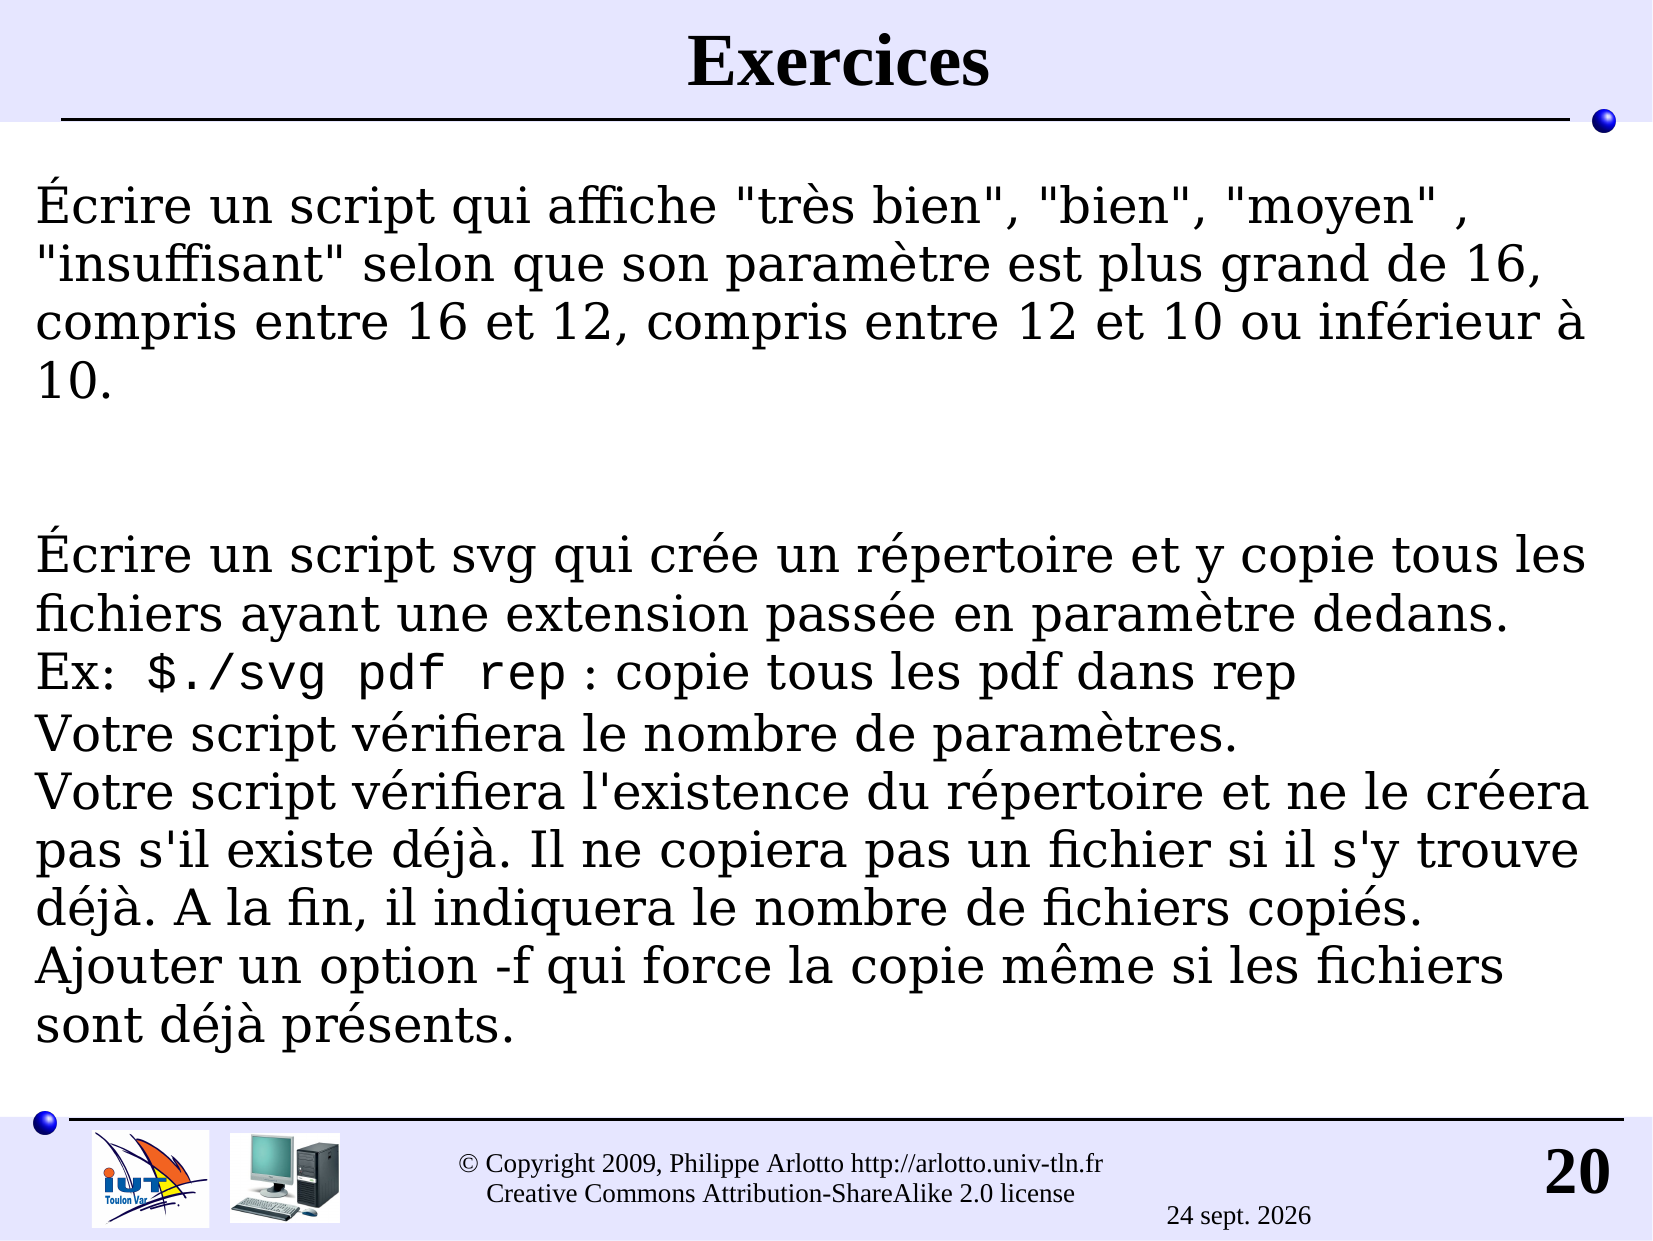

# Exercices
Écrire un script qui affiche "très bien", "bien", "moyen" ,
"insuffisant" selon que son paramètre est plus grand de 16,
compris entre 16 et 12, compris entre 12 et 10 ou inférieur à
10.
Écrire un script svg qui crée un répertoire et y copie tous les
fichiers ayant une extension passée en paramètre dedans.
Ex: $./svg pdf rep : copie tous les pdf dans rep
Votre script vérifiera le nombre de paramètres.
Votre script vérifiera l'existence du répertoire et ne le créera
pas s'il existe déjà. Il ne copiera pas un fichier si il s'y trouve
déjà. A la fin, il indiquera le nombre de fichiers copiés.
Ajouter un option -f qui force la copie même si les fichiers
sont déjà présents.